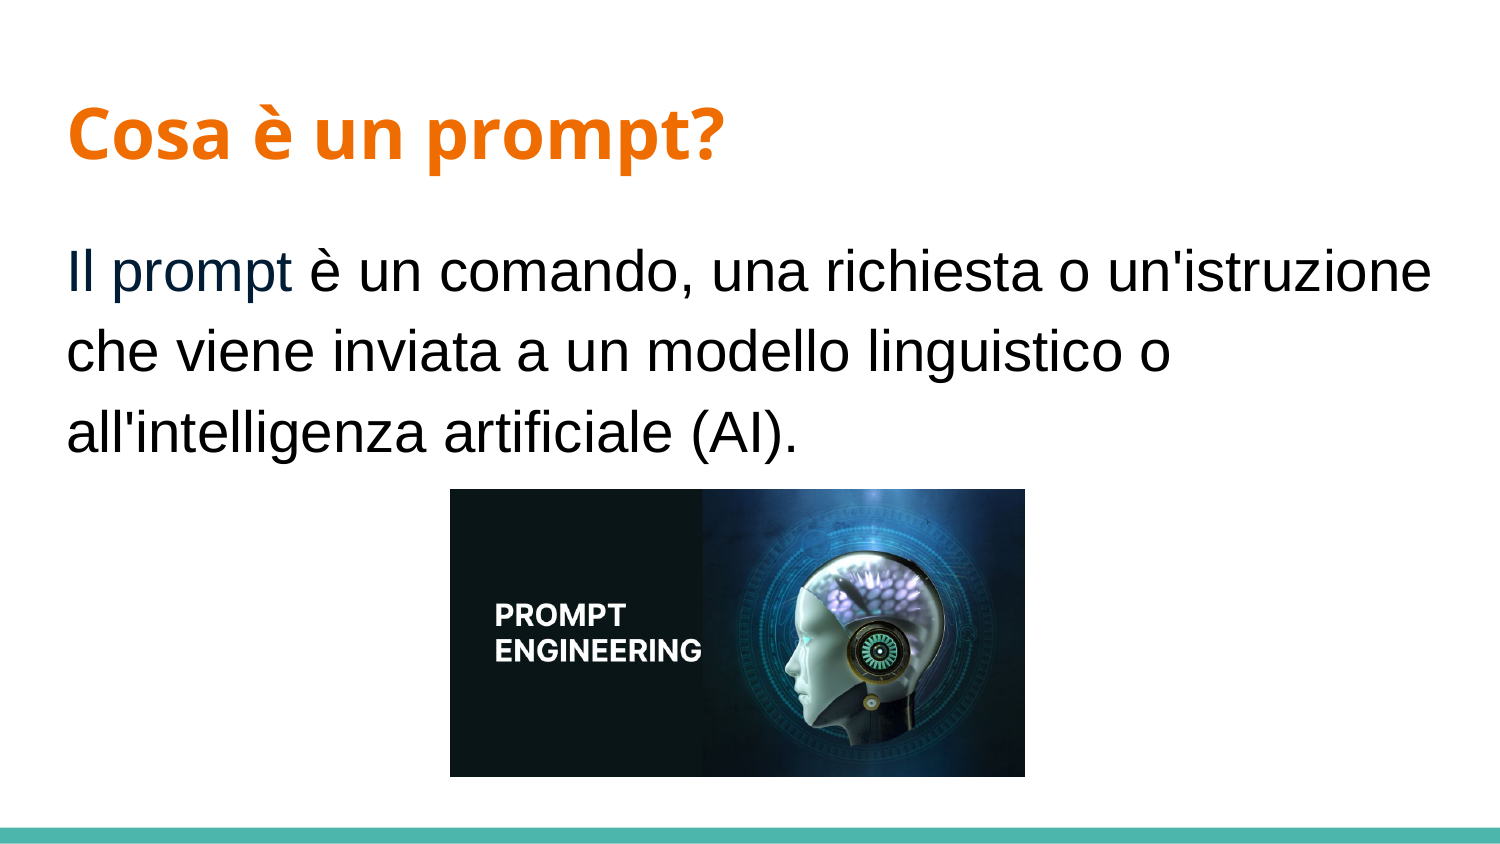

# Cosa è un prompt?
Il prompt è un comando, una richiesta o un'istruzione che viene inviata a un modello linguistico o all'intelligenza artificiale (AI).